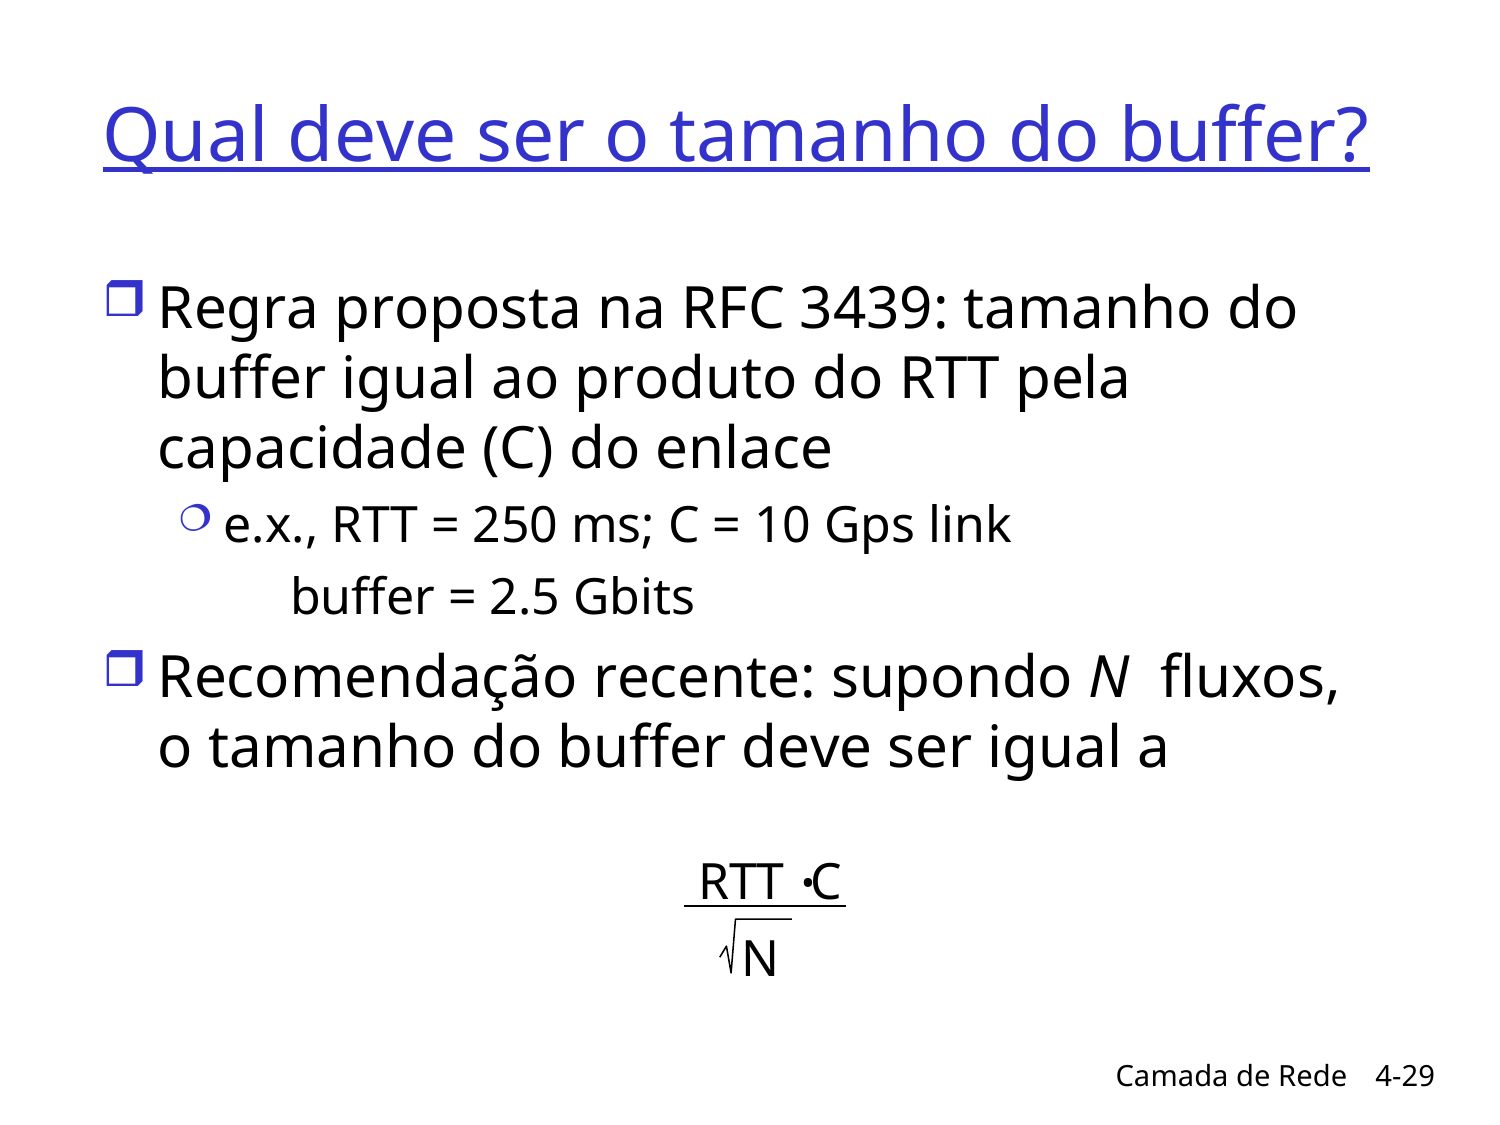

Qual deve ser o tamanho do buffer?
Regra proposta na RFC 3439: tamanho do buffer igual ao produto do RTT pela capacidade (C) do enlace
e.x., RTT = 250 ms; C = 10 Gps link
buffer = 2.5 Gbits
Recomendação recente: supondo N fluxos, o tamanho do buffer deve ser igual a
.
RTT C
N
Camada de Rede